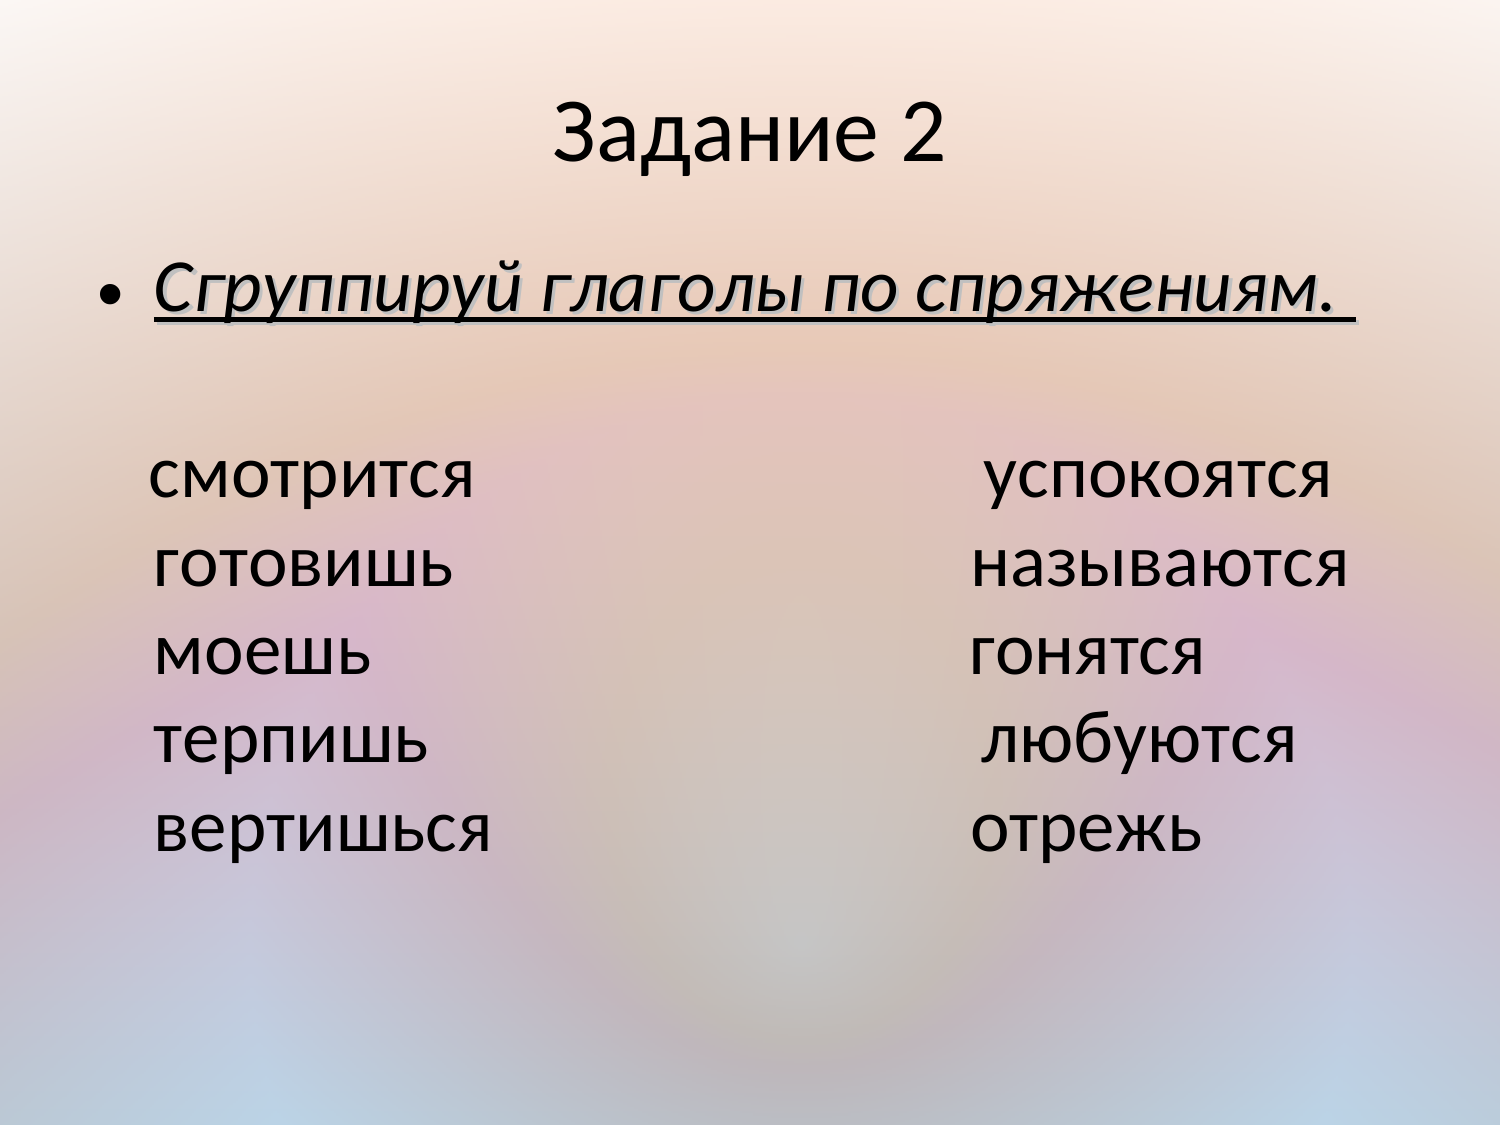

# Задание 2
Сгруппируй глаголы по спряжениям.
 смотрится	 	успокоятся
готовишь 		 называются
моешь	 гонятся
терпишь		 любуются
вертишься		 отрежь